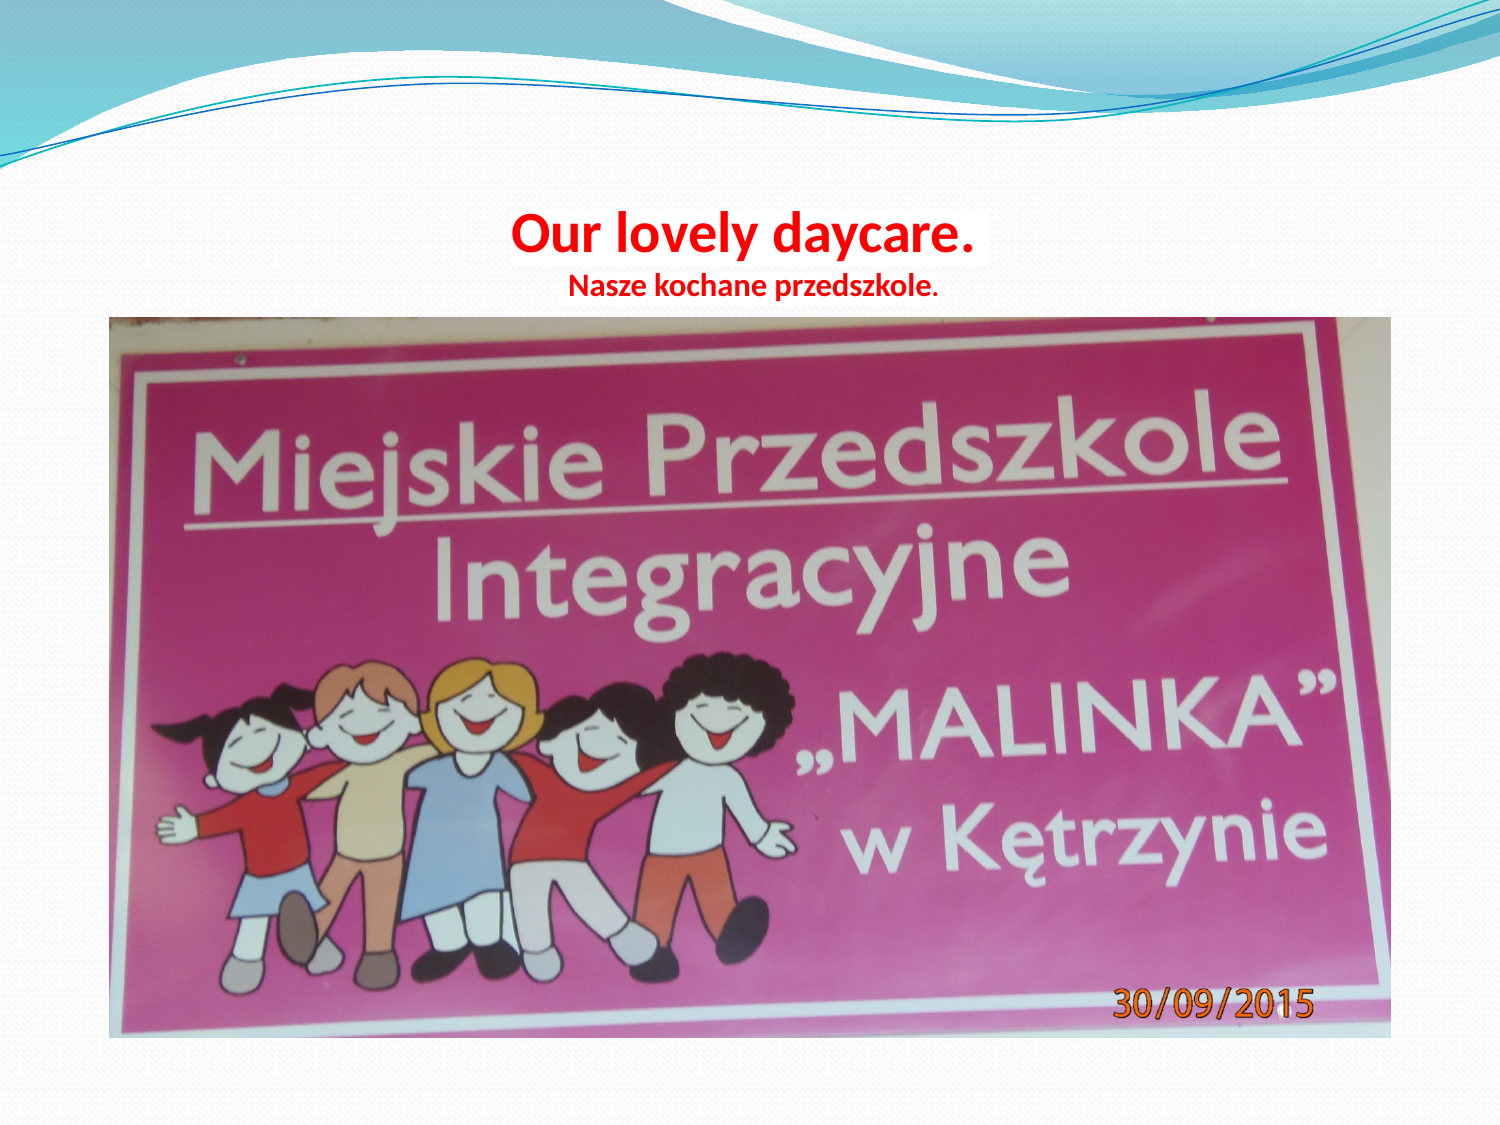

# Our lovely daycare. Nasze kochane przedszkole.